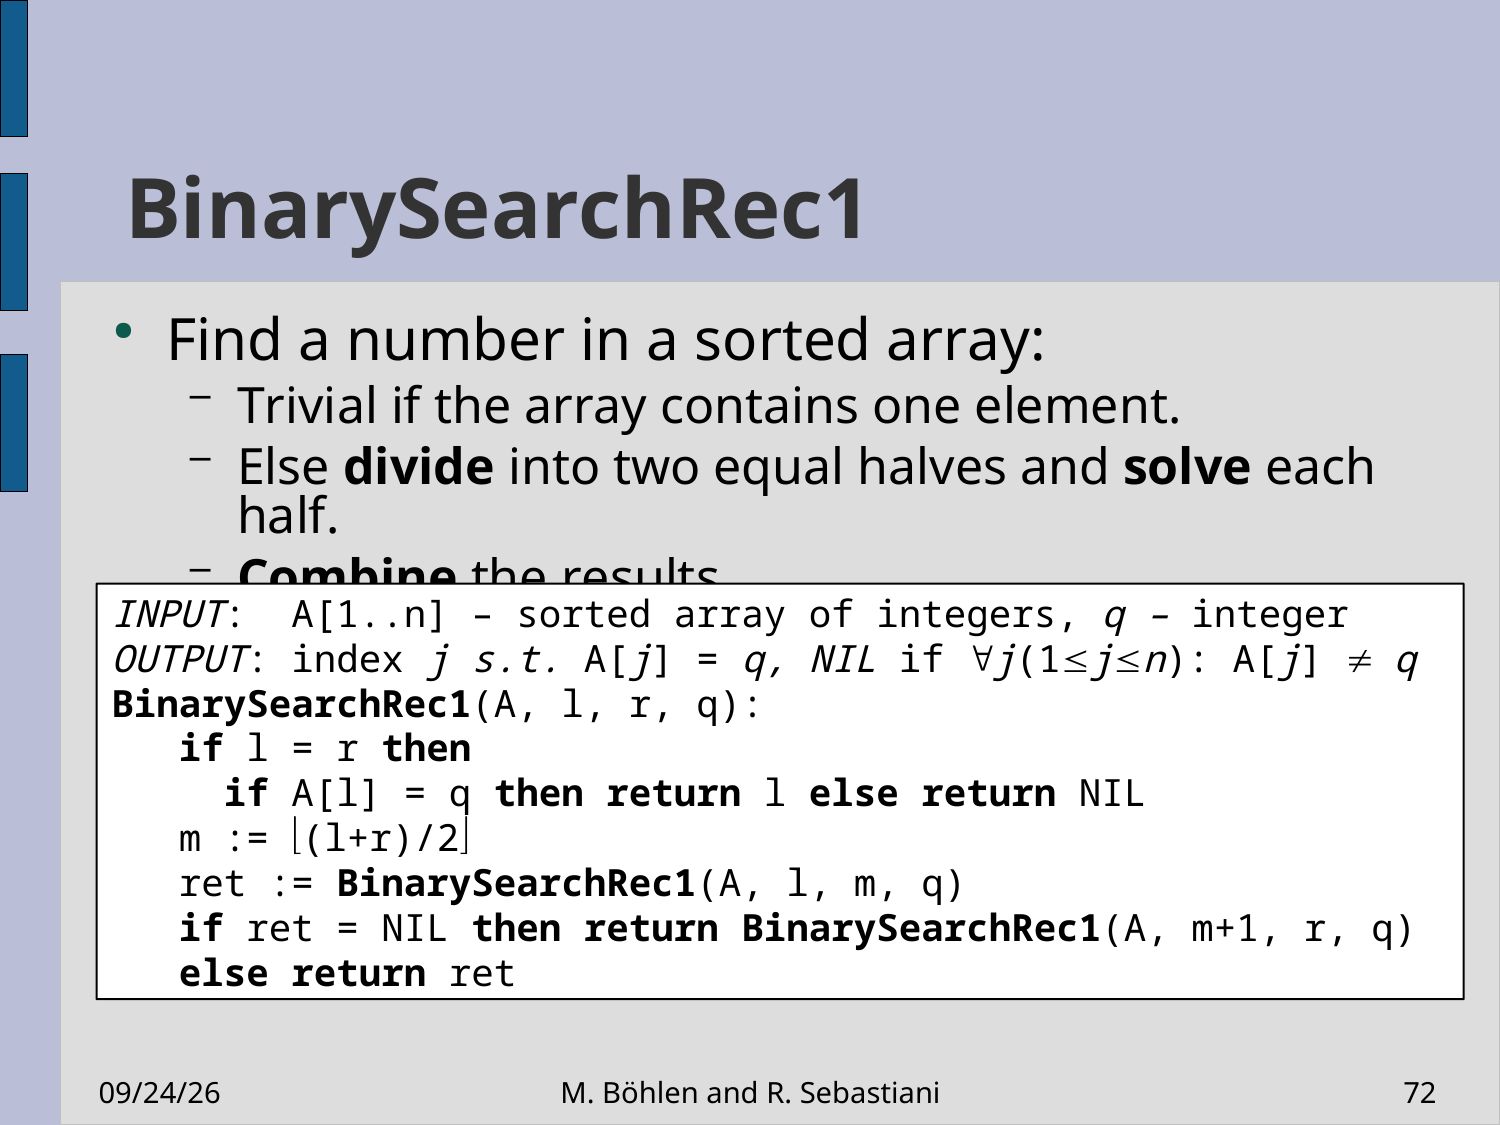

BinarySearchRec1
# Find a number in a sorted array:
Trivial if the array contains one element.
Else divide into two equal halves and solve each half.
Combine the results.
INPUT: A[1..n] – sorted array of integers, q – integer
OUTPUT: index j s.t. A[j] = q, NIL if j(1jn): A[j] q
BinarySearchRec1(A, l, r, q):
 if l = r then
 if A[l] = q then return l else return NIL
 m := (l+r)/2
 ret := BinarySearchRec1(A, l, m, q)
 if ret = NIL then return BinarySearchRec1(A, m+1, r, q)
 else return ret
M. Böhlen and R. Sebastiani
72